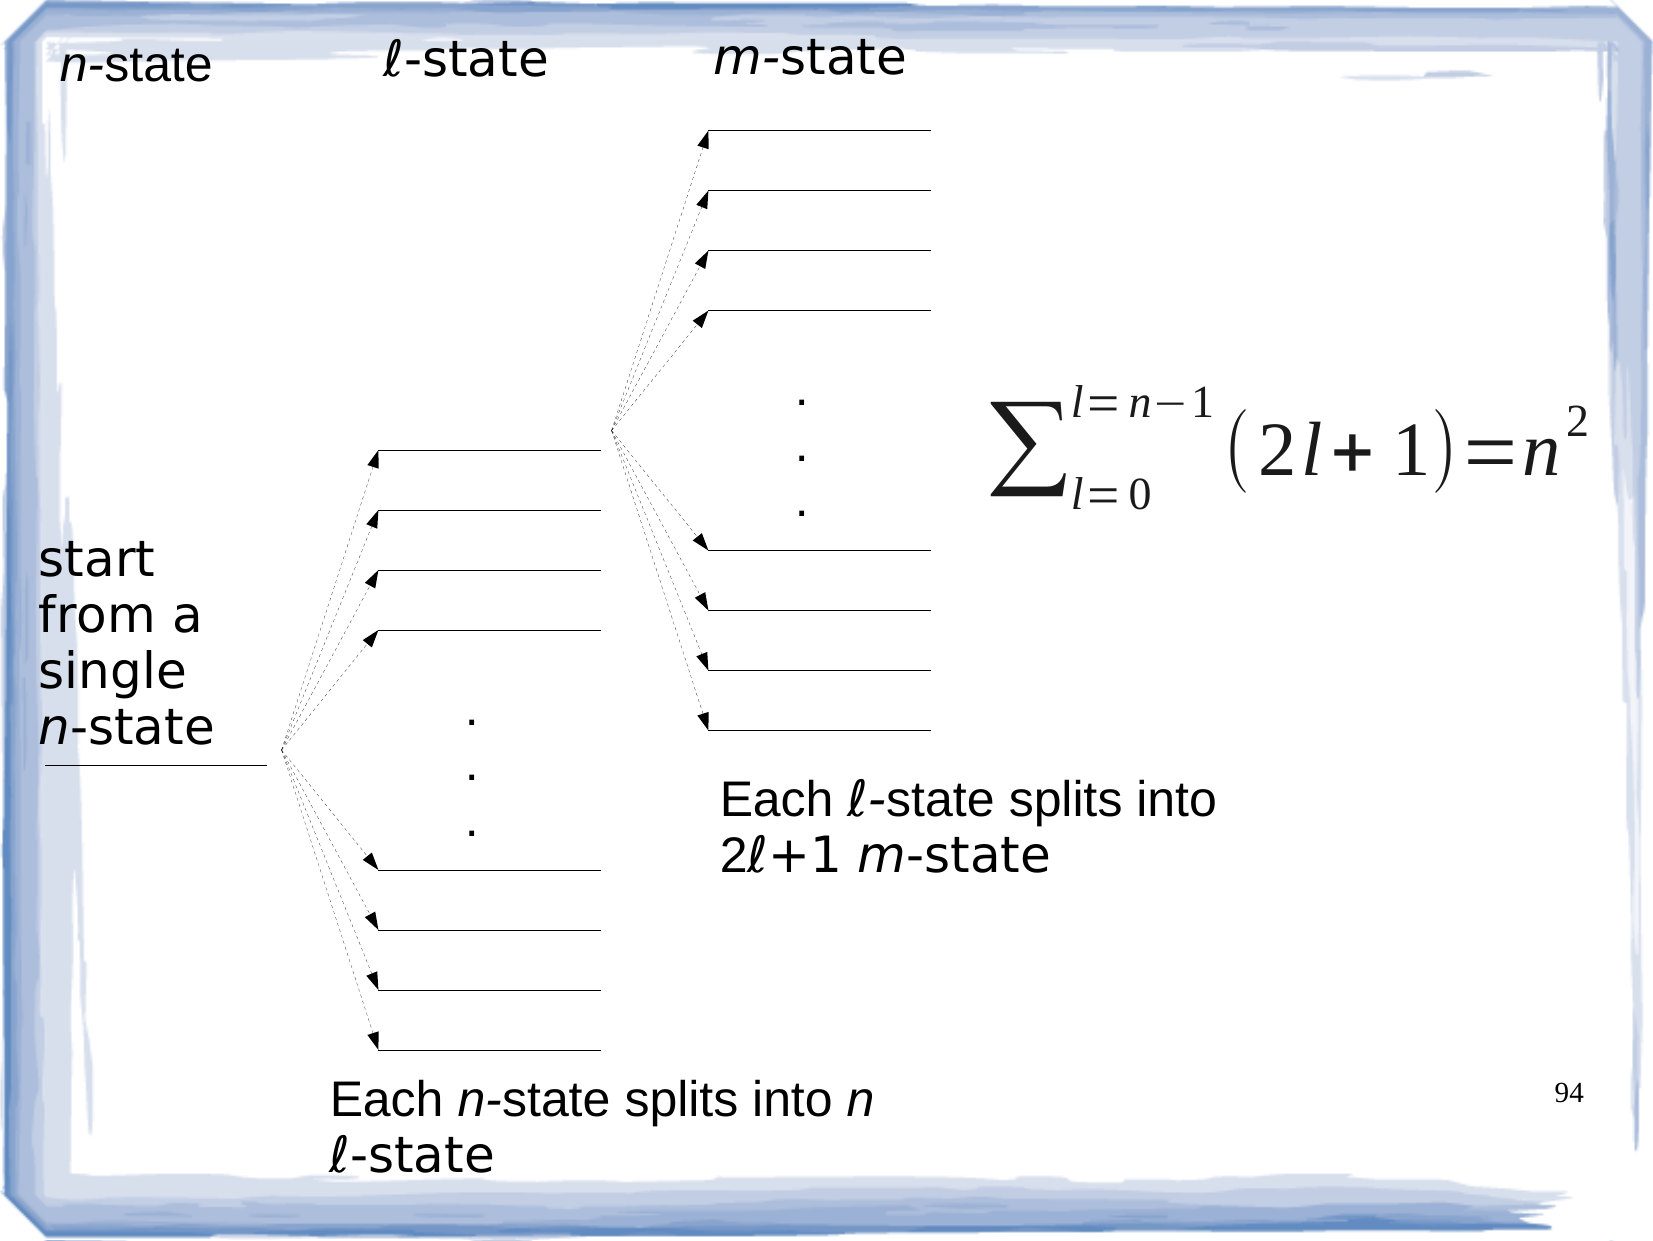

m-state
ℓ-state
n-state
.
.
.
start from a single n-state
.
.
.
Each ℓ-state splits into 2ℓ+1 m-state
Each n-state splits into n ℓ-state
94